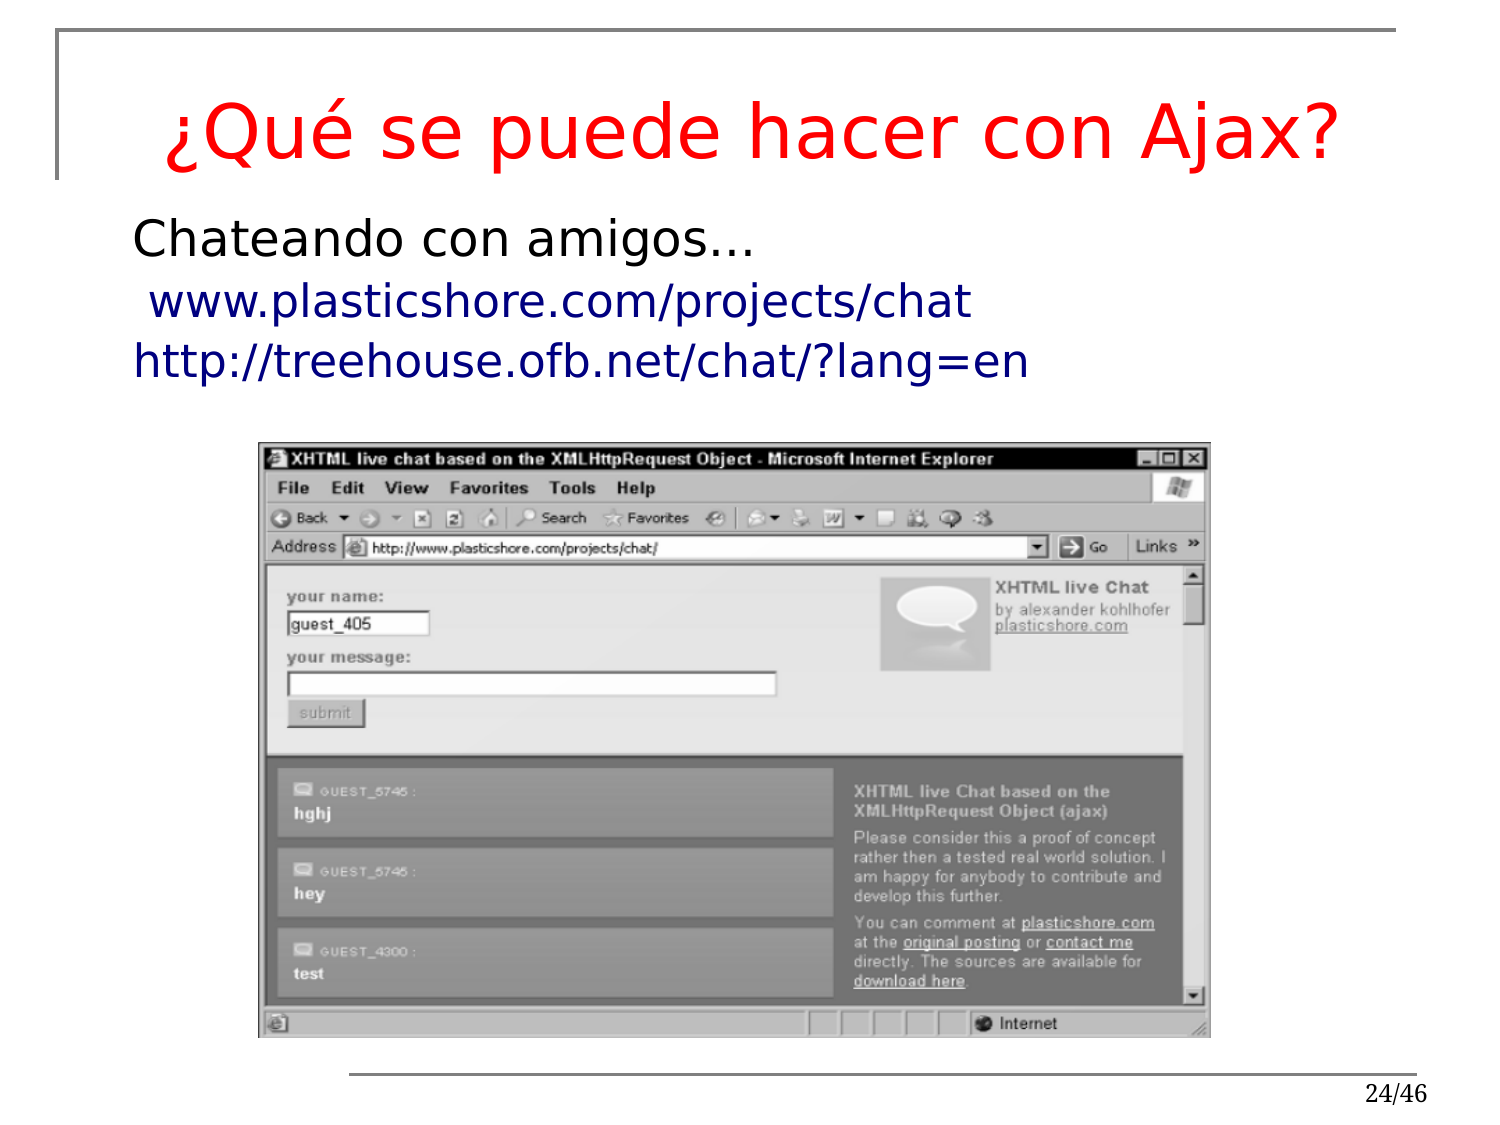

# ¿Qué se puede hacer con Ajax?
Chateando con amigos...
 www.plasticshore.com/projects/chat
http://treehouse.ofb.net/chat/?lang=en